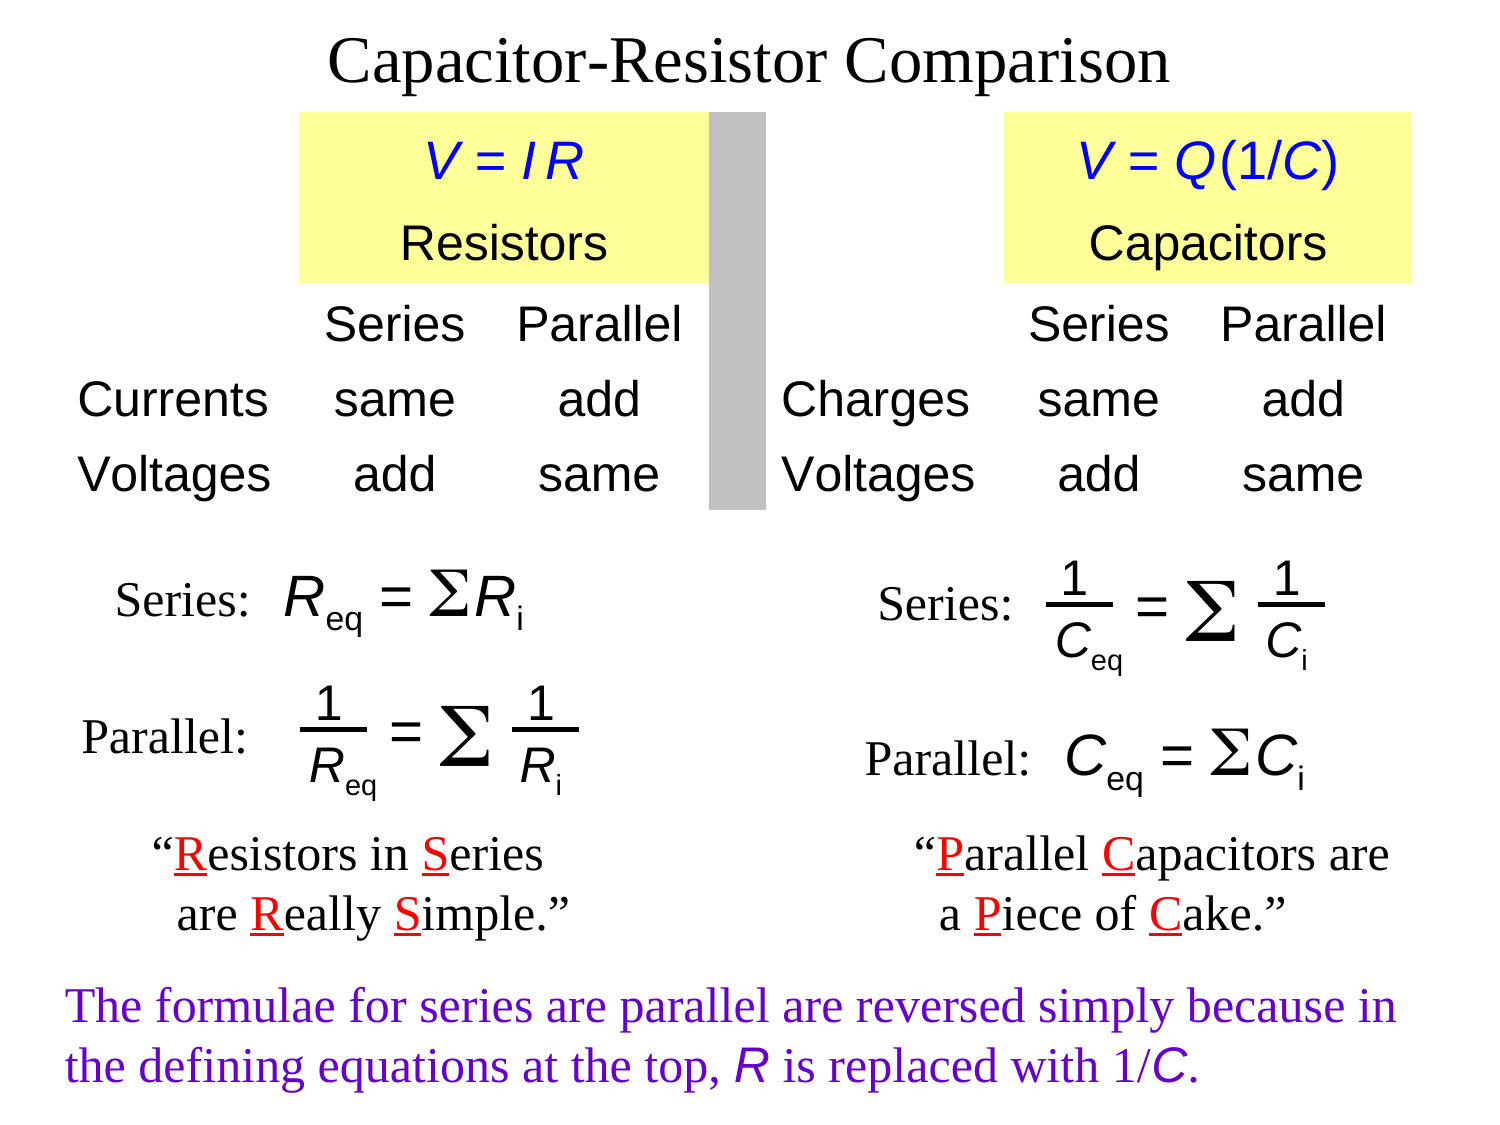

# Capacitor-Resistor Comparison
| | V = I R | | | | V = Q (1/C) | |
| --- | --- | --- | --- | --- | --- | --- |
| | Resistors | | | | Capacitors | |
| | Series | Parallel | | | Series | Parallel |
| Currents | same | add | | Charges | same | add |
| Voltages | add | same | | Voltages | add | same |
Series: Req =  Ri
1
1

=
Ceq
Ci
Series:
1
1

=
Req
Ri
Parallel:
Parallel: Ceq =  Ci
“Resistors in Series
 are Really Simple.”
“Parallel Capacitors are
 a Piece of Cake.”
The formulae for series are parallel are reversed simply because in the defining equations at the top, R is replaced with 1/C.